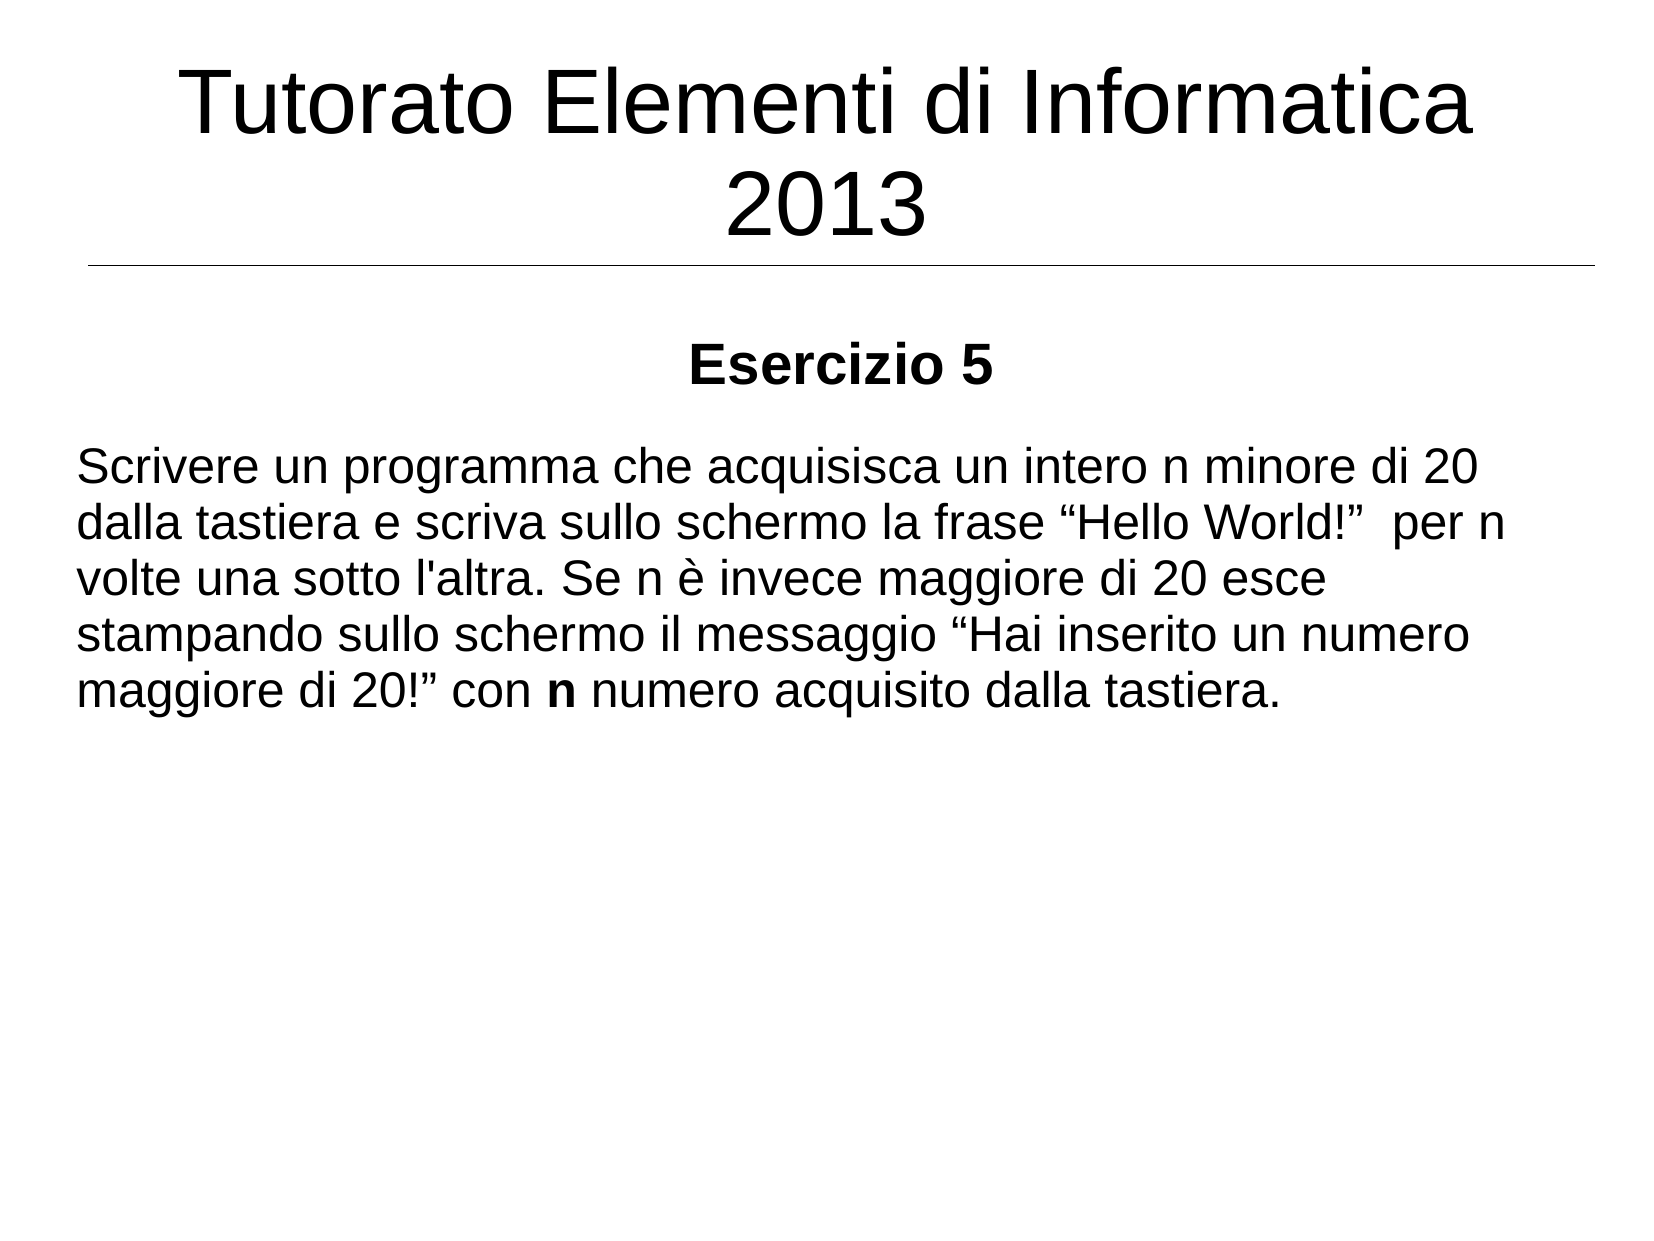

# Tutorato Elementi di Informatica 2013
Esercizio 5
Scrivere un programma che acquisisca un intero n minore di 20 dalla tastiera e scriva sullo schermo la frase “Hello World!” per n volte una sotto l'altra. Se n è invece maggiore di 20 esce stampando sullo schermo il messaggio “Hai inserito un numero maggiore di 20!” con n numero acquisito dalla tastiera.